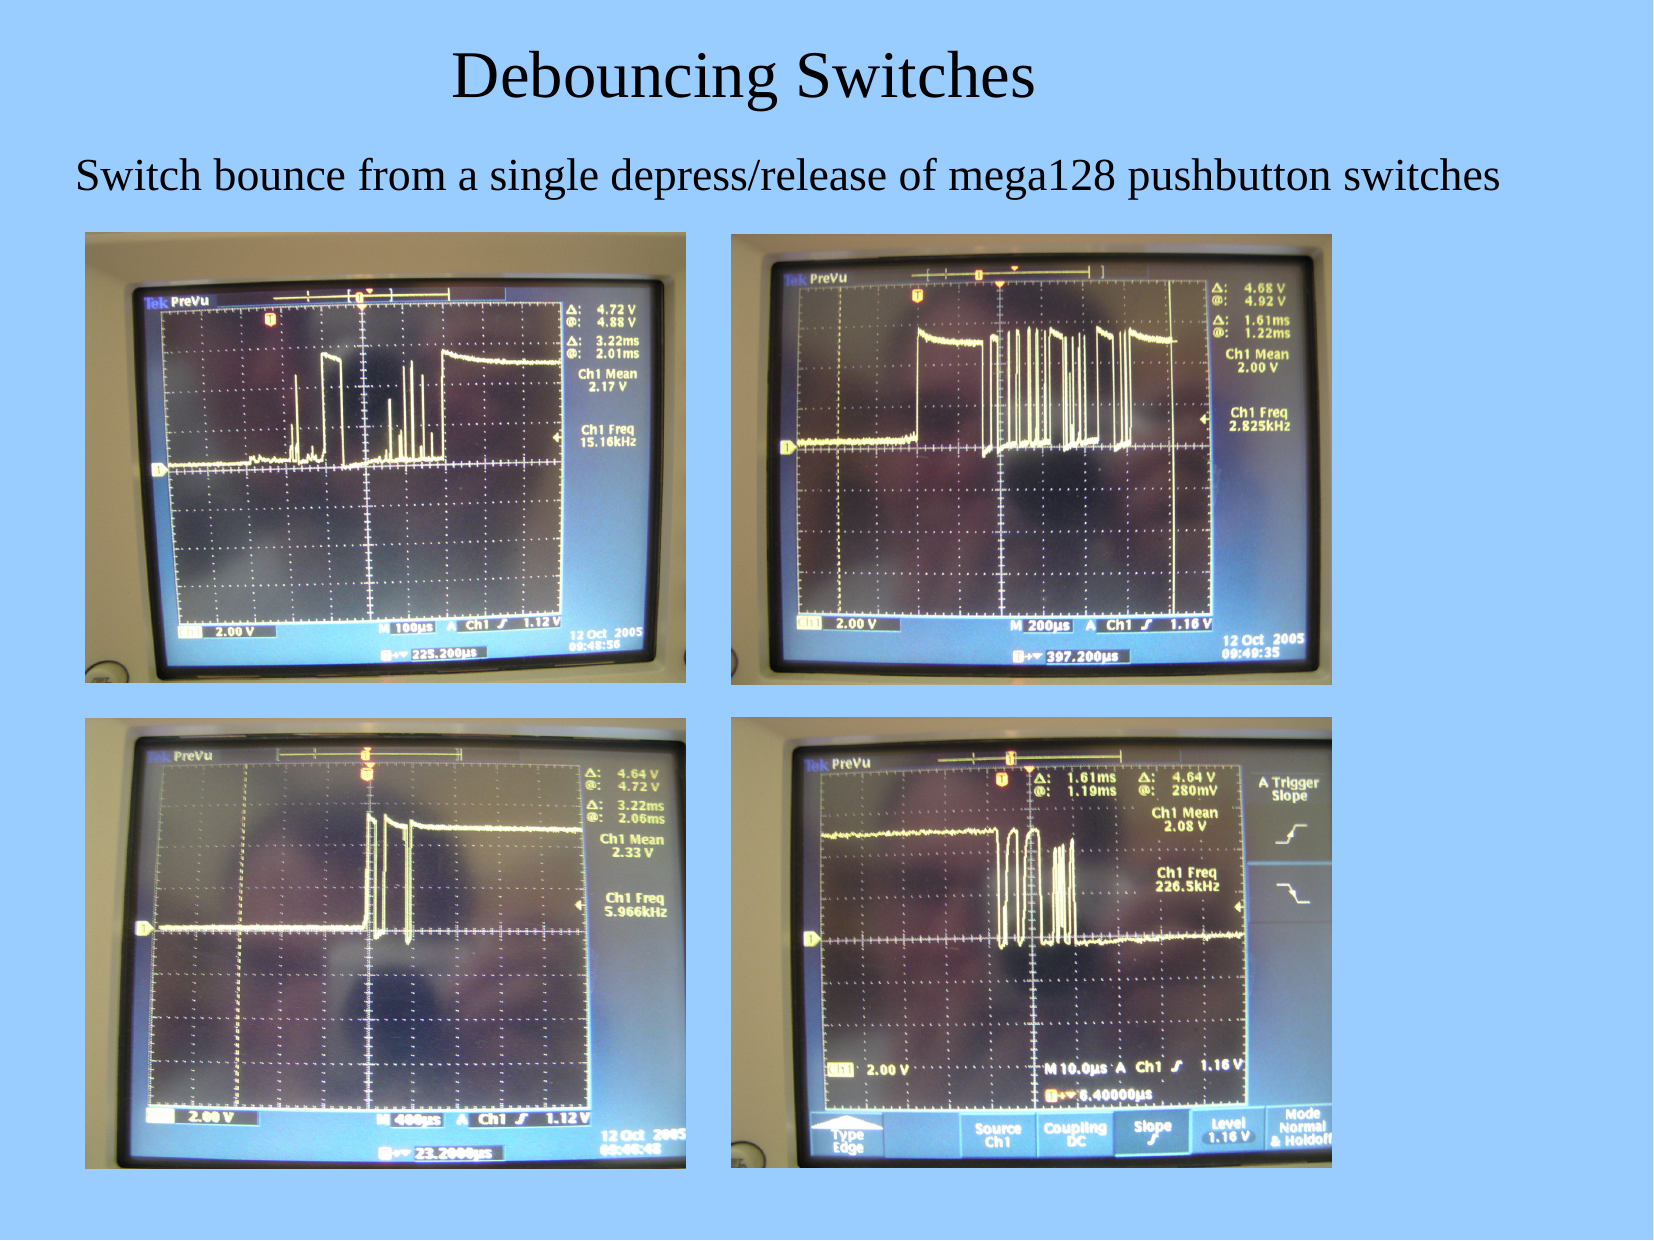

Debouncing Switches
Switch bounce from a single depress/release of mega128 pushbutton switches